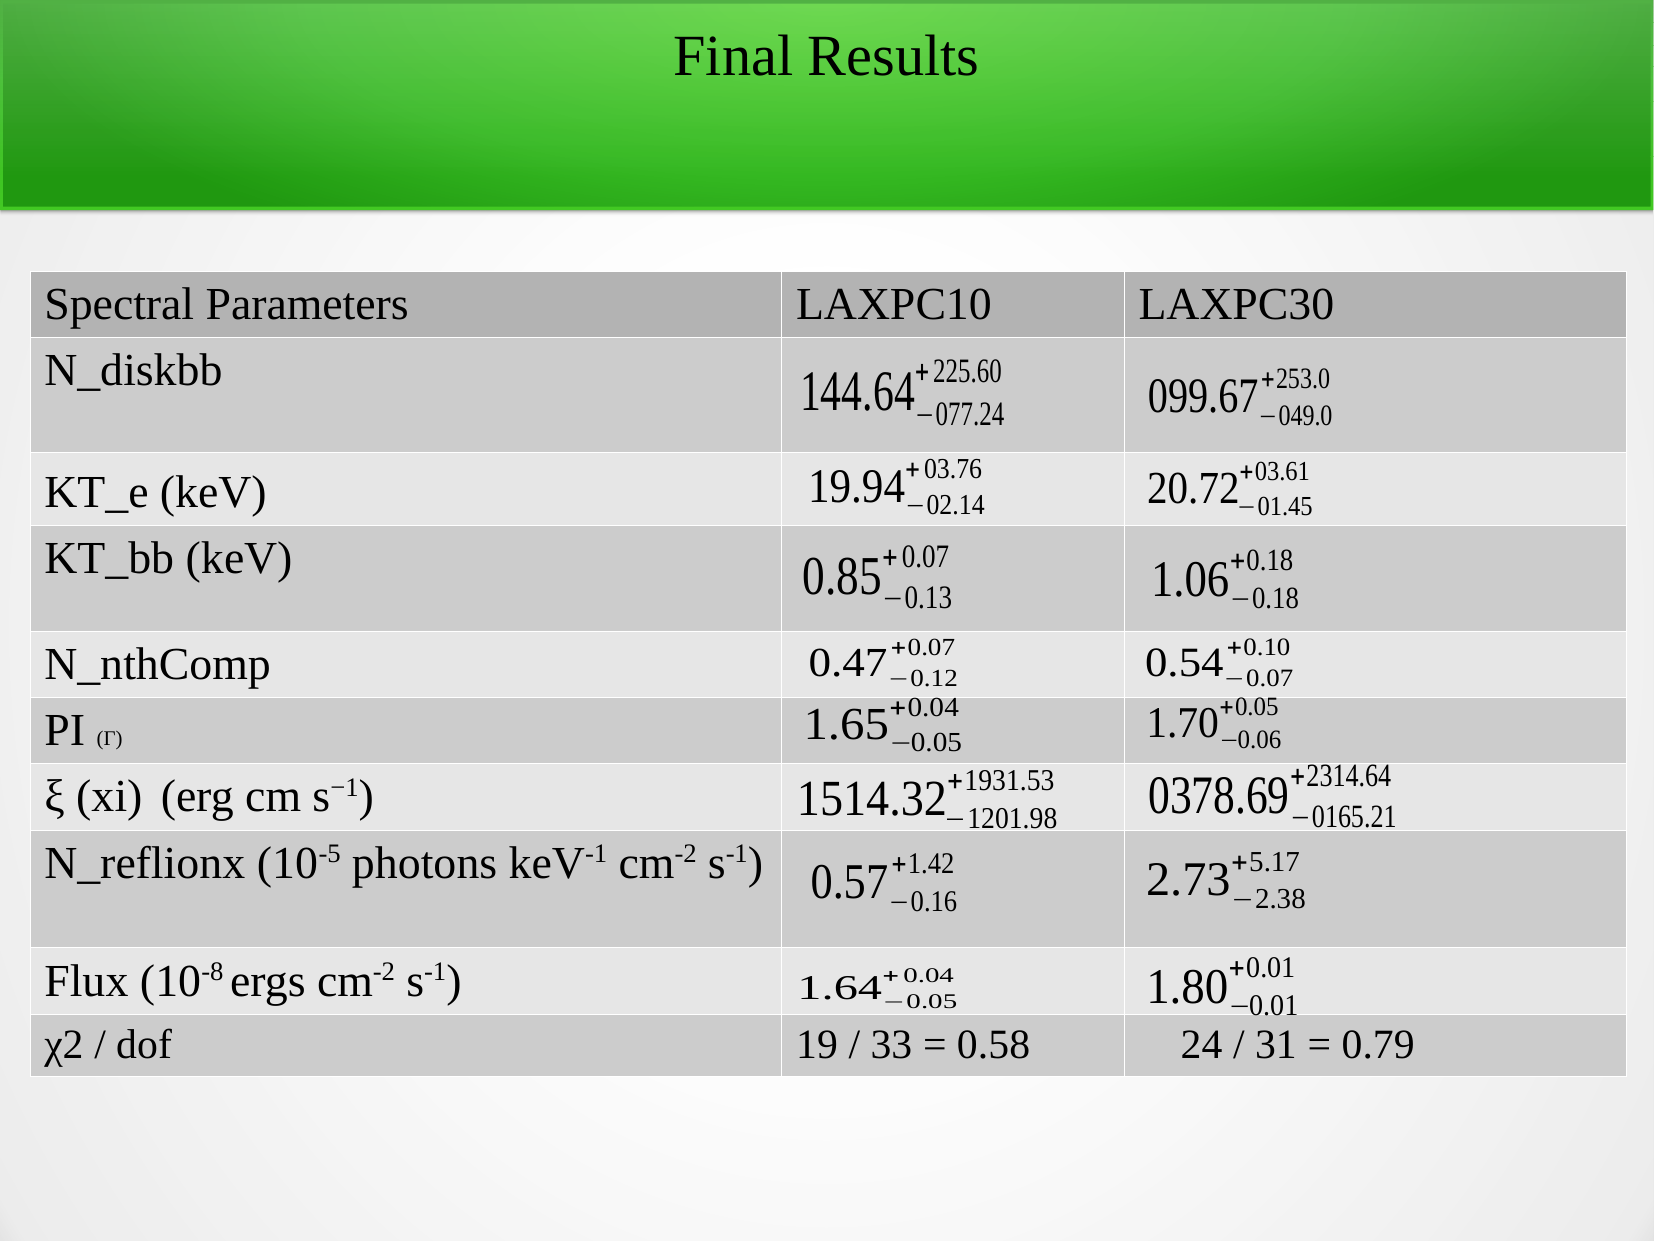

# Final Results
| Spectral Parameters | LAXPC10 | LAXPC30 |
| --- | --- | --- |
| N\_diskbb | | |
| KT\_e (keV) | | |
| KT\_bb (keV) | | |
| N\_nthComp | | |
| PI (Γ) | | |
| ξ (xi) (erg cm s−1) | | |
| N\_reflionx (10-5 photons keV-1 cm-2 s-1) | | |
| Flux (10-8 ergs cm-2 s-1) | | |
| χ2 / dof | 19 / 33 = 0.58 | 24 / 31 = 0.79 |